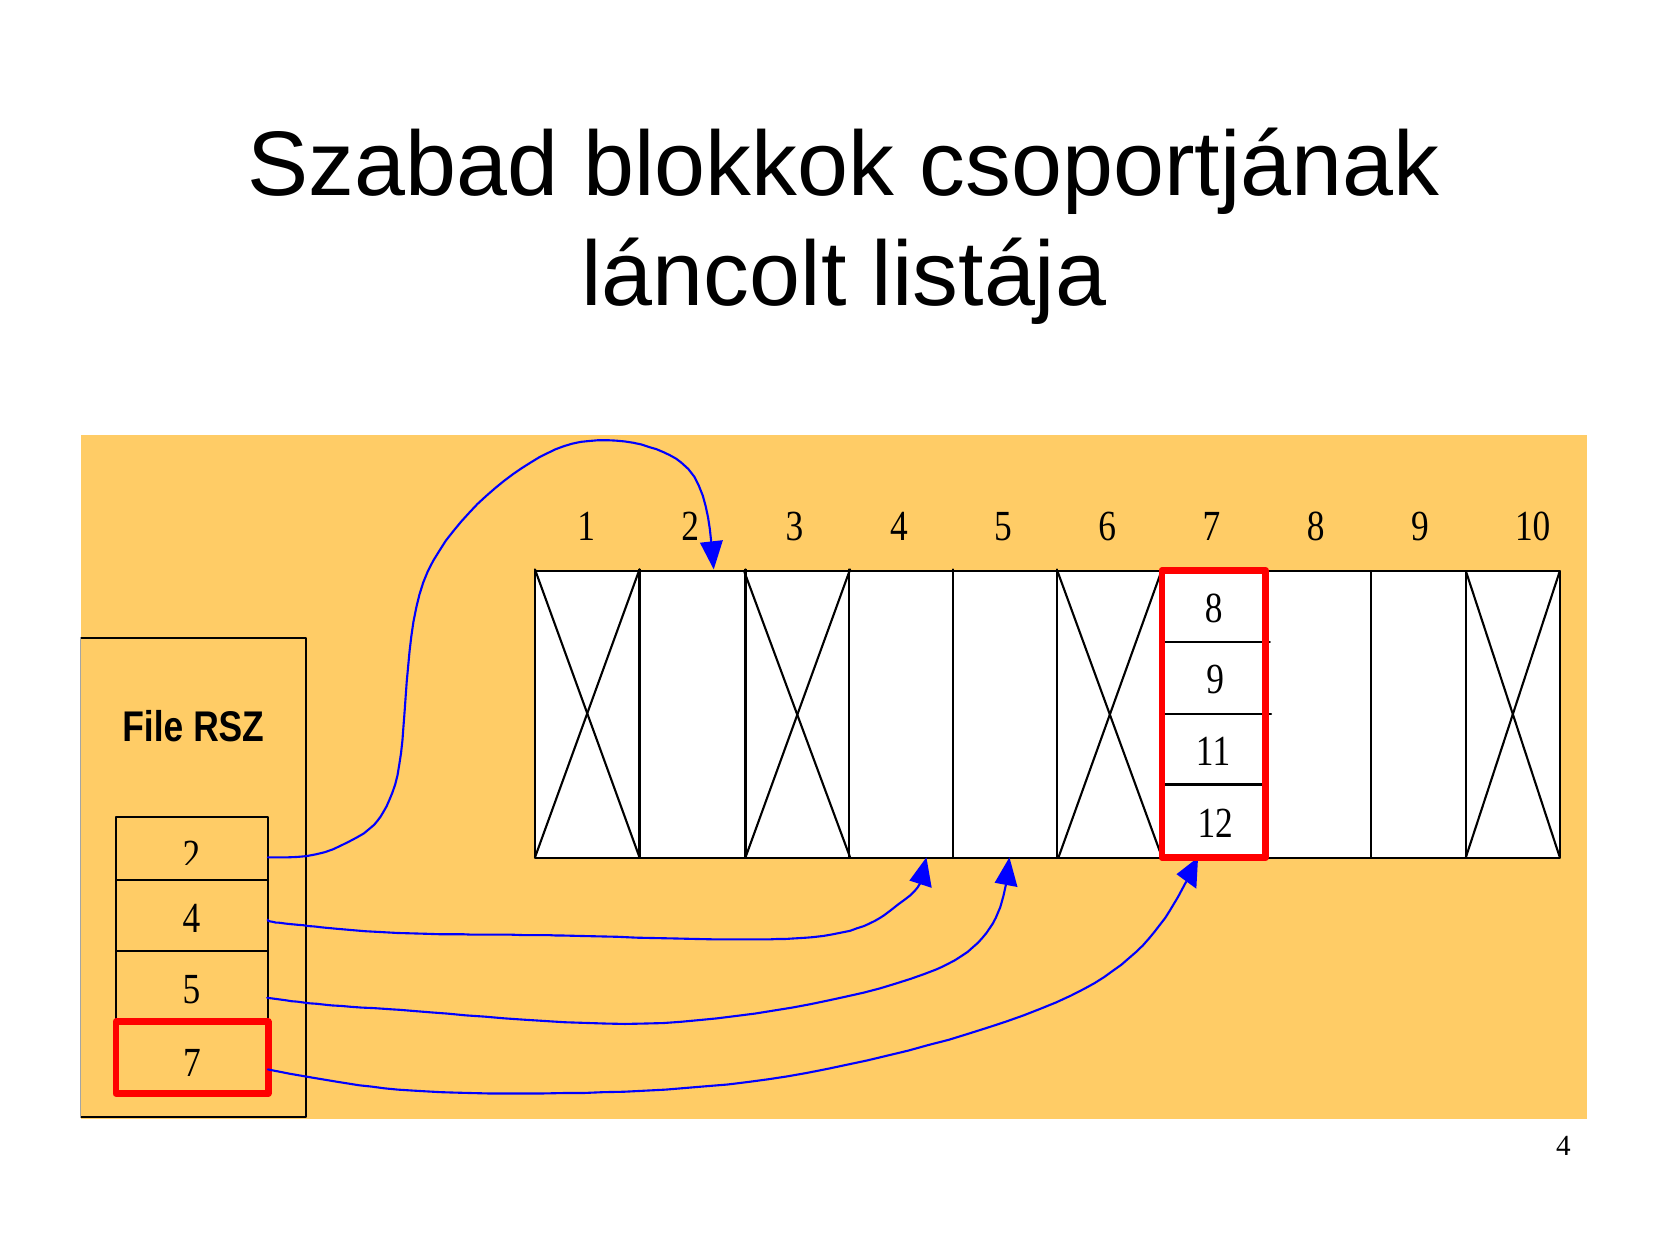

# Szabad blokkok csoportjának láncolt listája
4